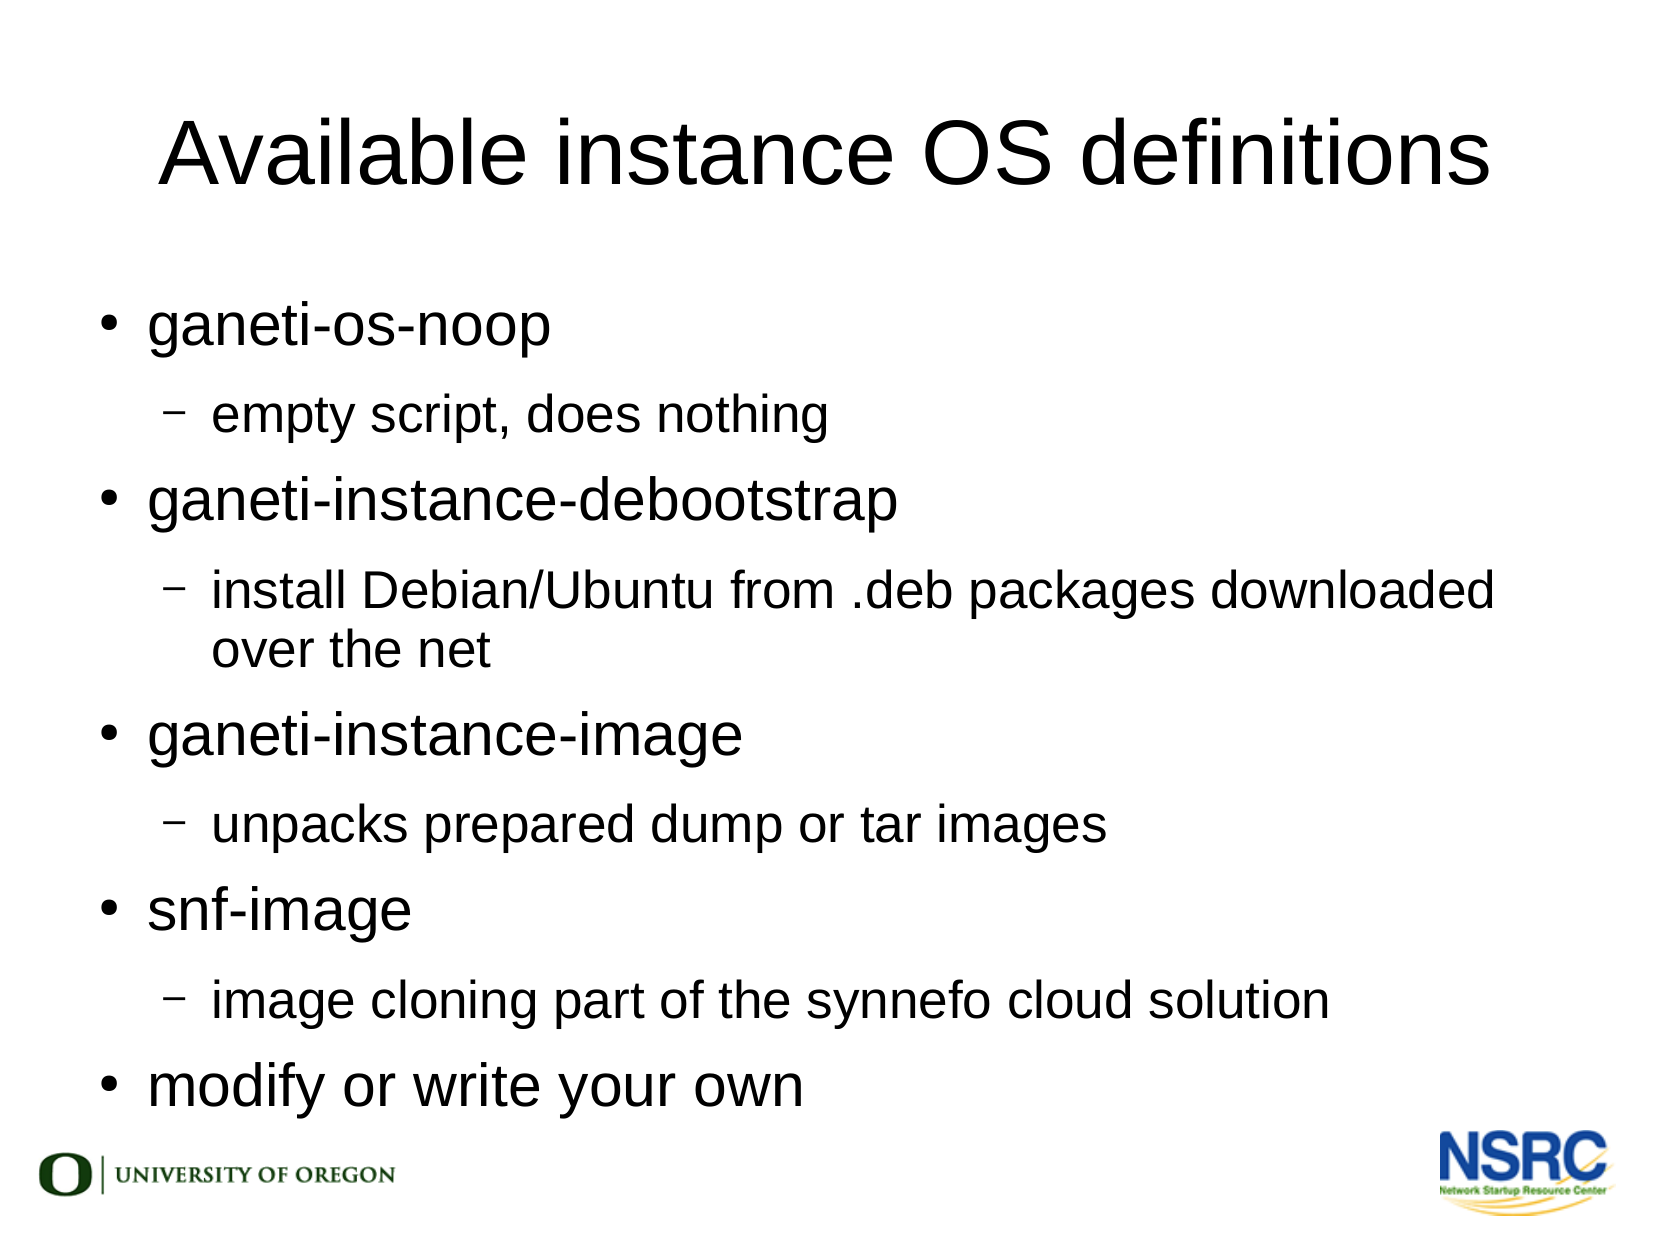

# Available instance OS definitions
ganeti-os-noop
empty script, does nothing
ganeti-instance-debootstrap
install Debian/Ubuntu from .deb packages downloaded over the net
ganeti-instance-image
unpacks prepared dump or tar images
snf-image
image cloning part of the synnefo cloud solution
modify or write your own